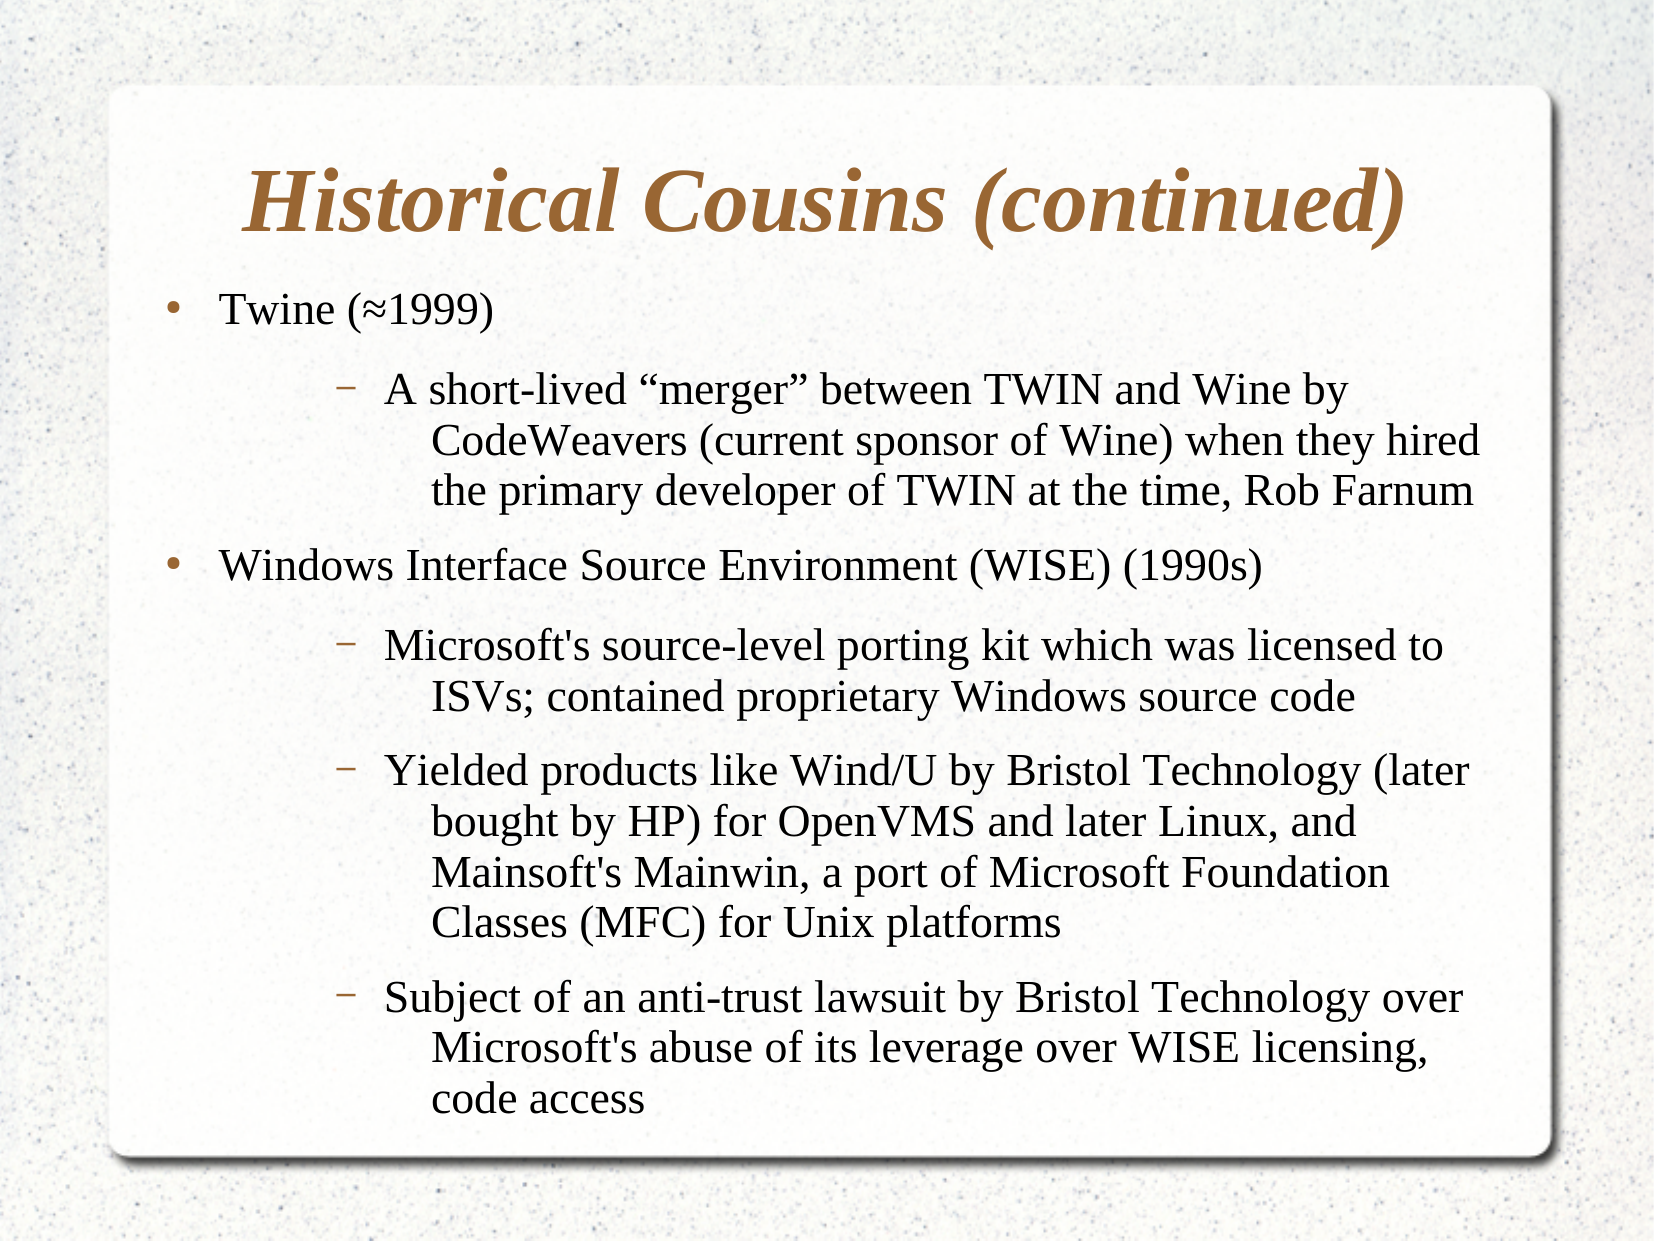

# Historical Cousins (continued)
Twine (≈1999)
A short-lived “merger” between TWIN and Wine by CodeWeavers (current sponsor of Wine) when they hired the primary developer of TWIN at the time, Rob Farnum
Windows Interface Source Environment (WISE) (1990s)
Microsoft's source-level porting kit which was licensed to ISVs; contained proprietary Windows source code
Yielded products like Wind/U by Bristol Technology (later bought by HP) for OpenVMS and later Linux, and Mainsoft's Mainwin, a port of Microsoft Foundation Classes (MFC) for Unix platforms
Subject of an anti-trust lawsuit by Bristol Technology over Microsoft's abuse of its leverage over WISE licensing, code access